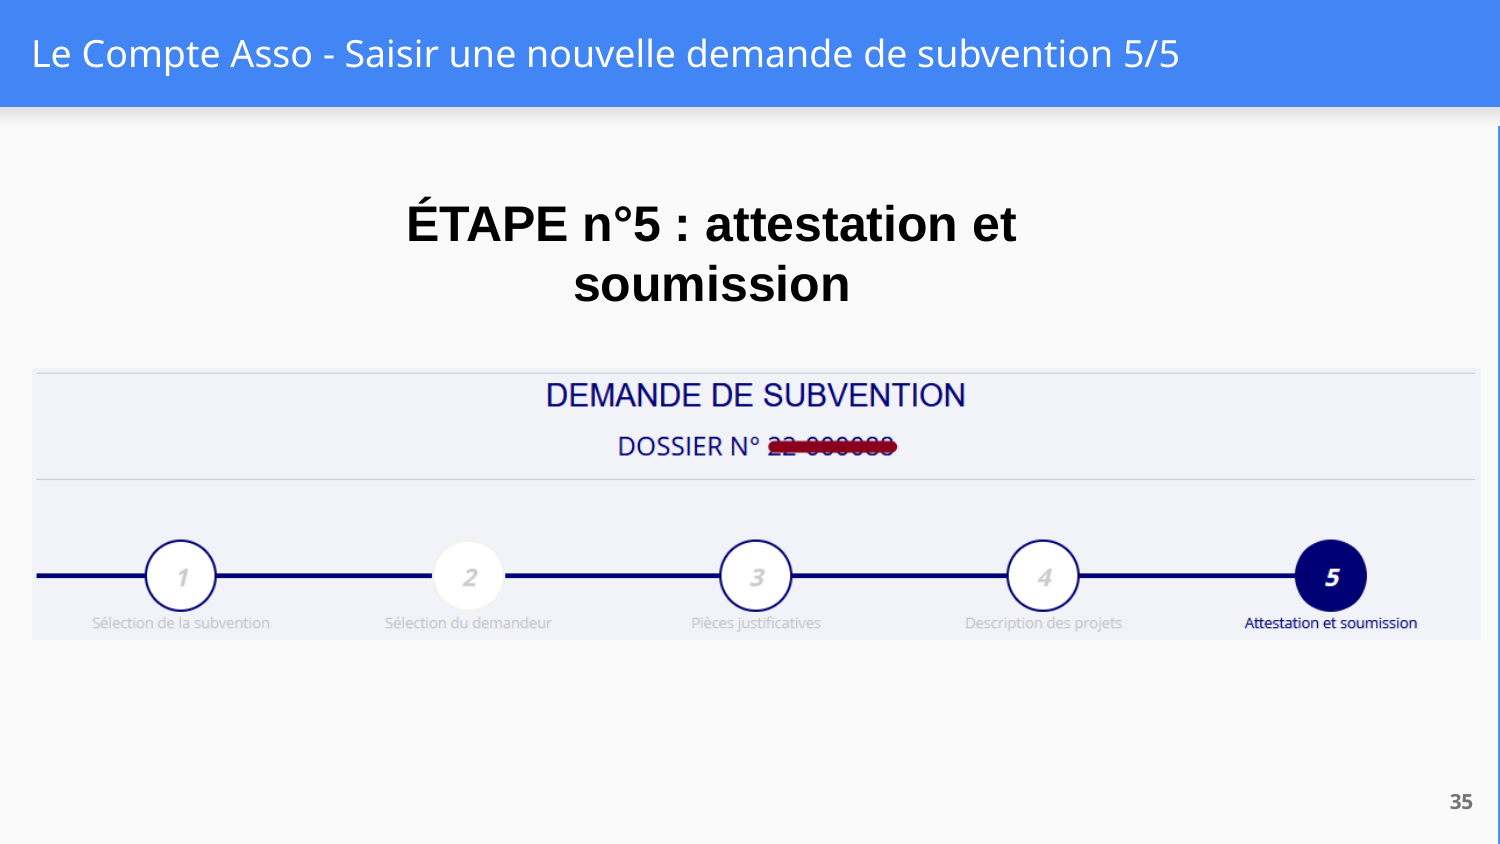

# Le Compte Asso - Saisir une nouvelle demande de subvention 5/5
ÉTAPE n°5 : attestation et soumission